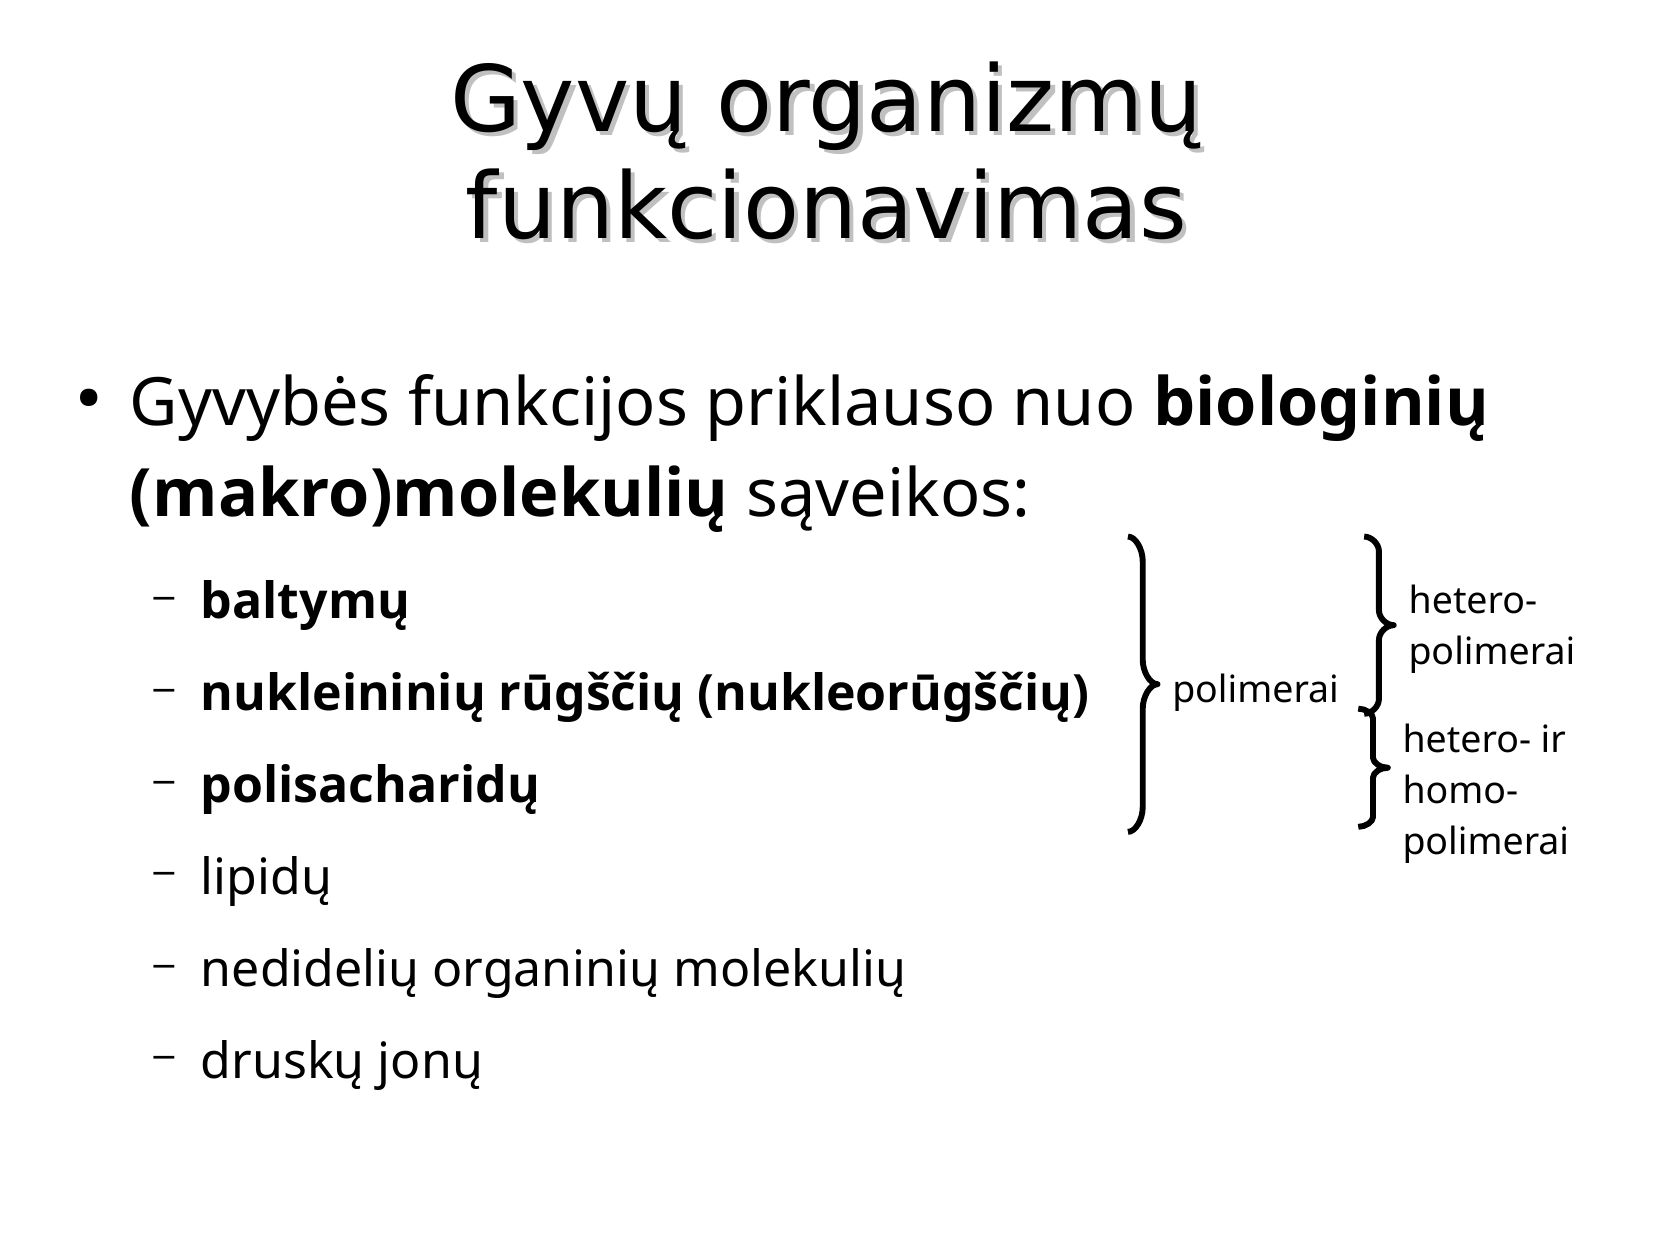

# Gyvų organizmų funkcionavimas
Gyvybės funkcijos priklauso nuo biologinių (makro)molekulių sąveikos:
baltymų
nukleininių rūgščių (nukleorūgščių)
polisacharidų
lipidų
nedidelių organinių molekulių
druskų jonų
hetero-polimerai
polimerai
hetero- ir homo-polimerai